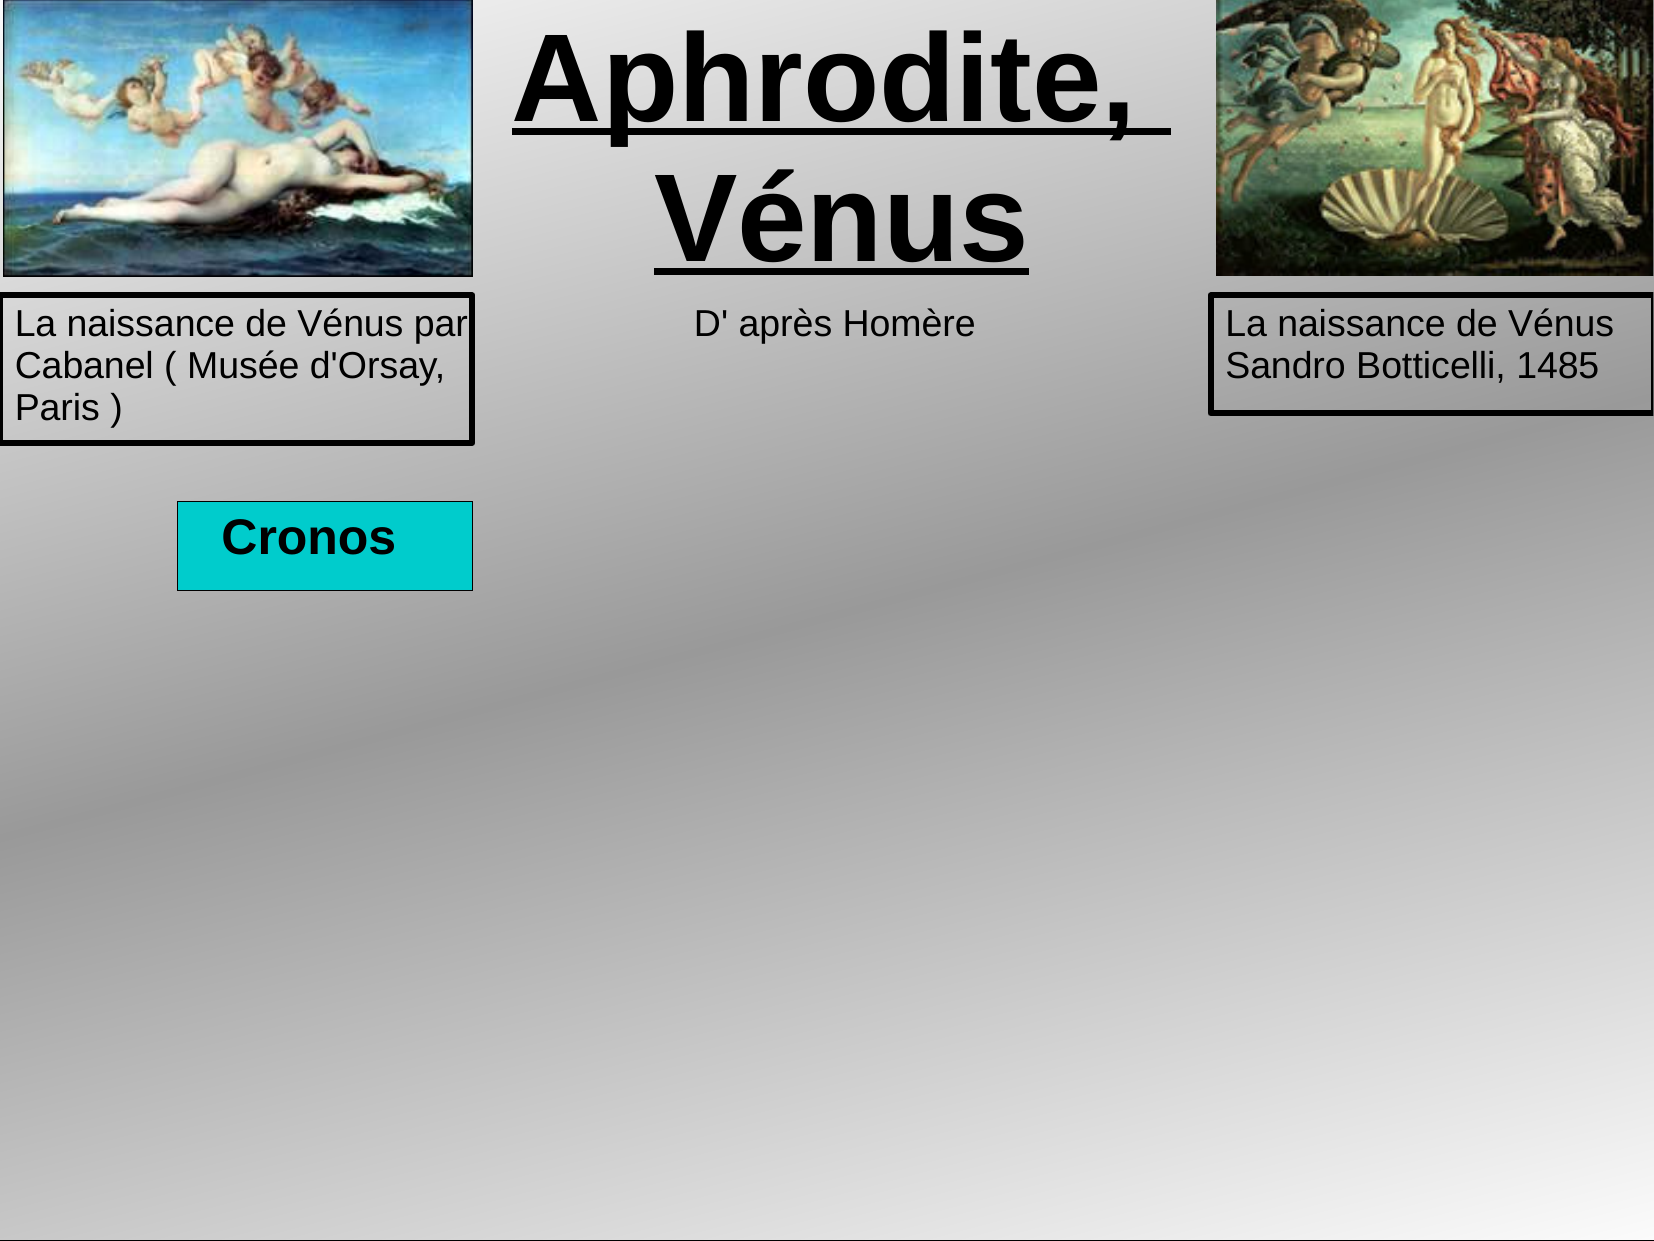

Aphrodite,
Vénus
La naissance de Vénus par
Cabanel ( Musée d'Orsay,
Paris )
La naissance de Vénus
Sandro Botticelli, 1485
D' après Homère
Cronos